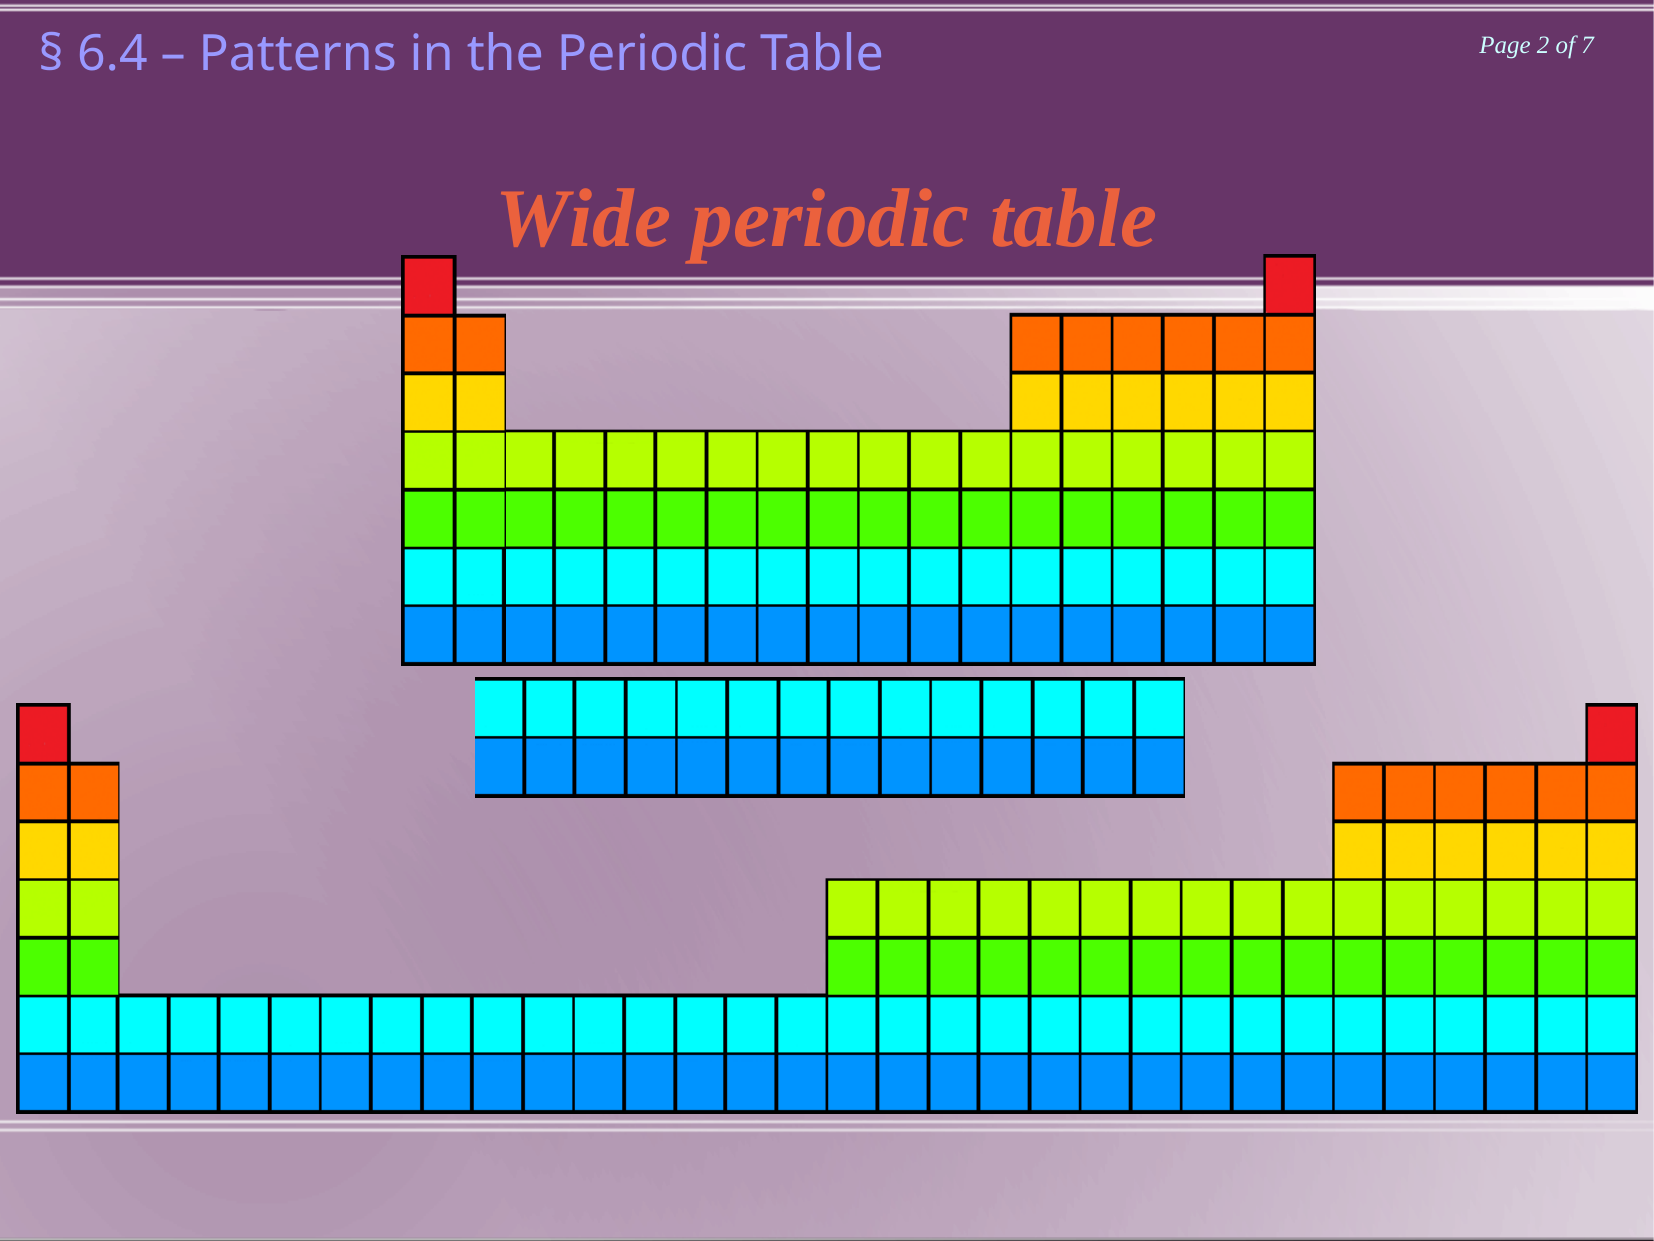

§ 6.4 – Patterns in the Periodic Table
Page of 7
# Wide periodic table